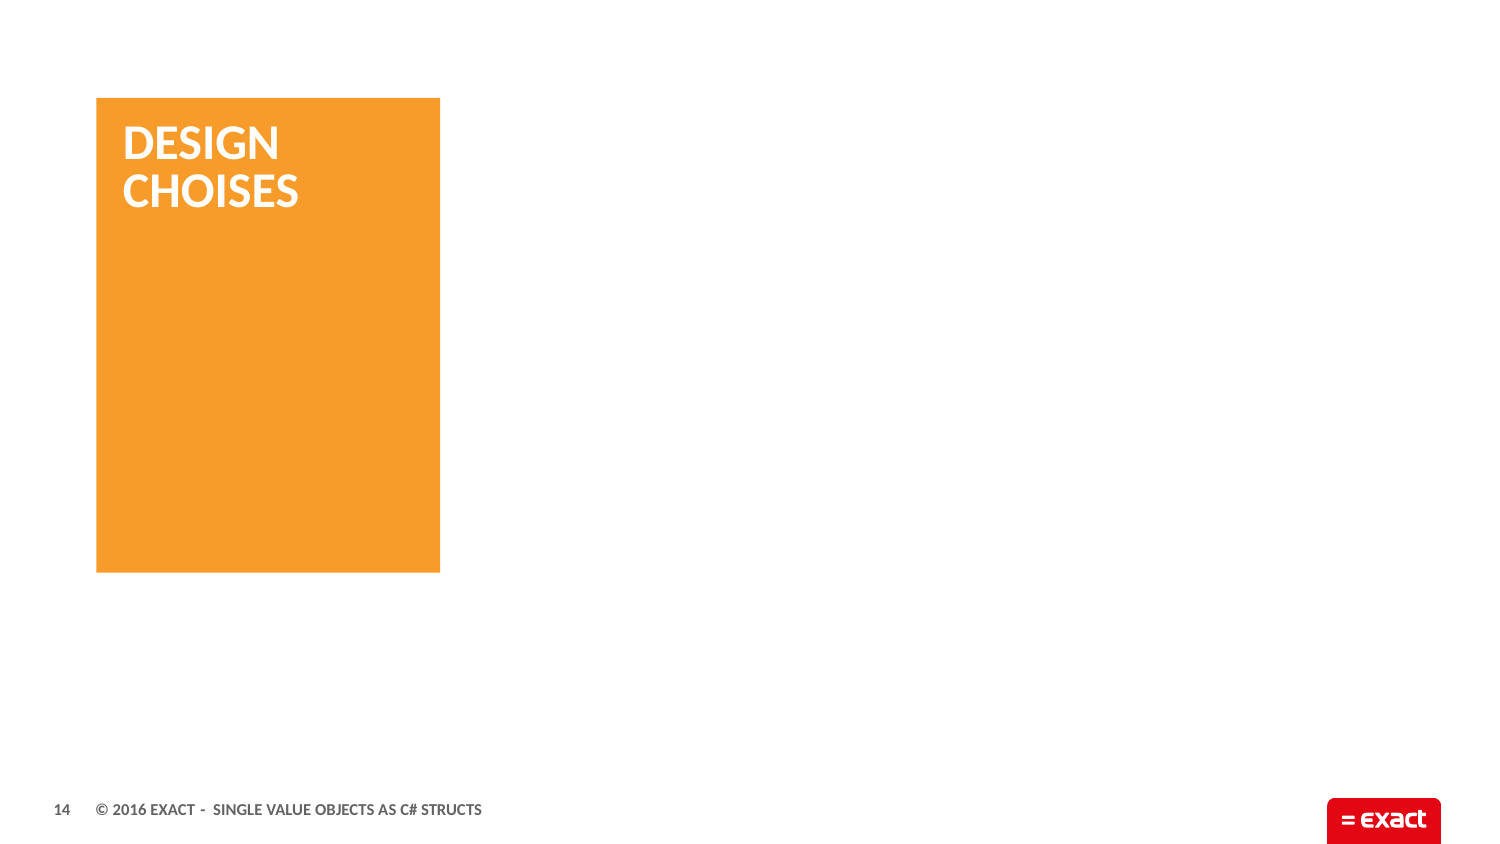

#
Design Choises
- Single Value Objects as C# structs